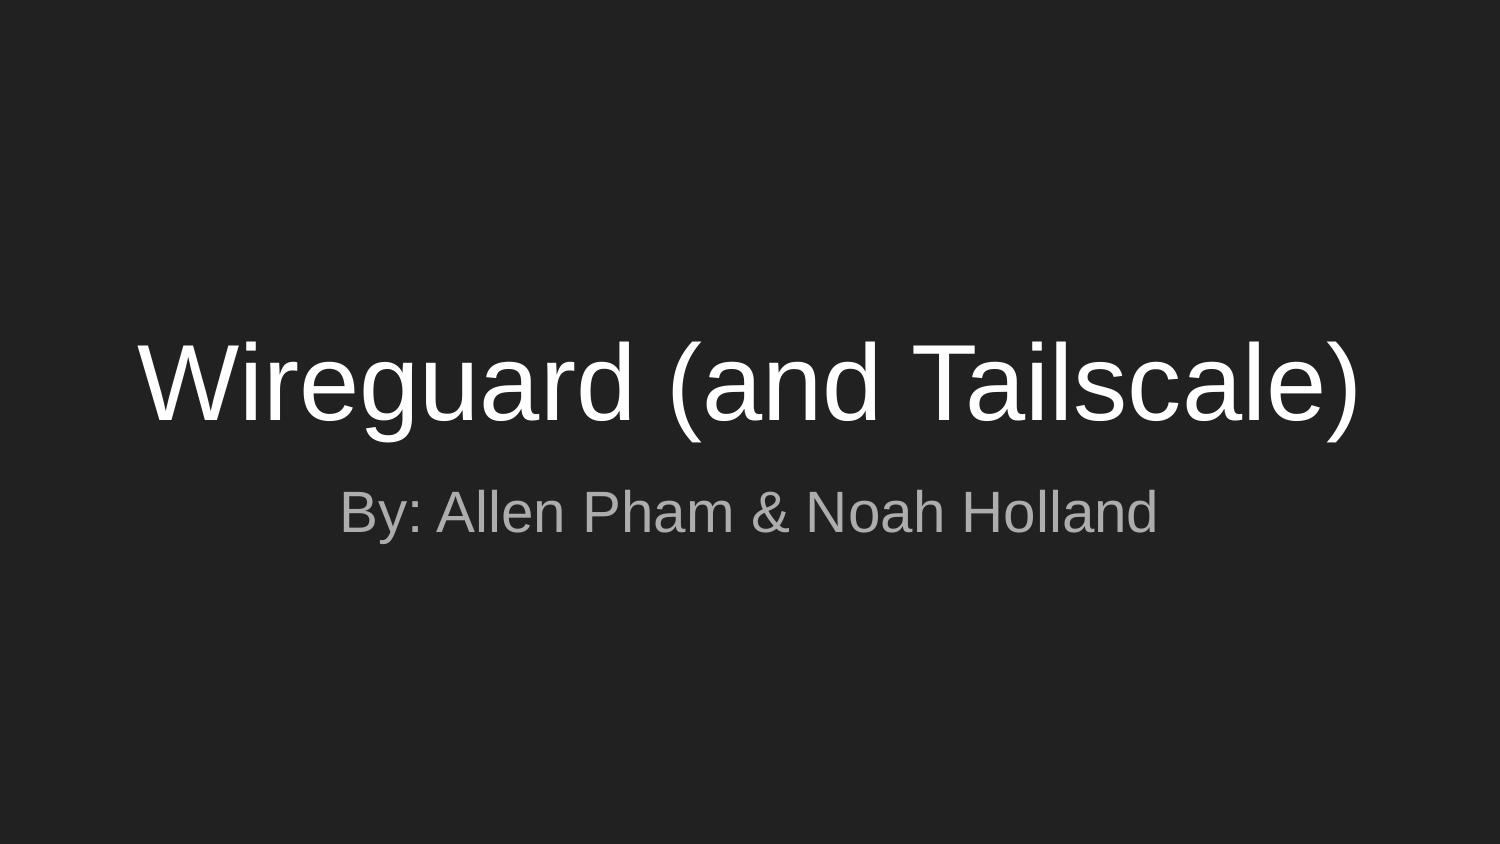

# Wireguard (and Tailscale)
By: Allen Pham & Noah Holland